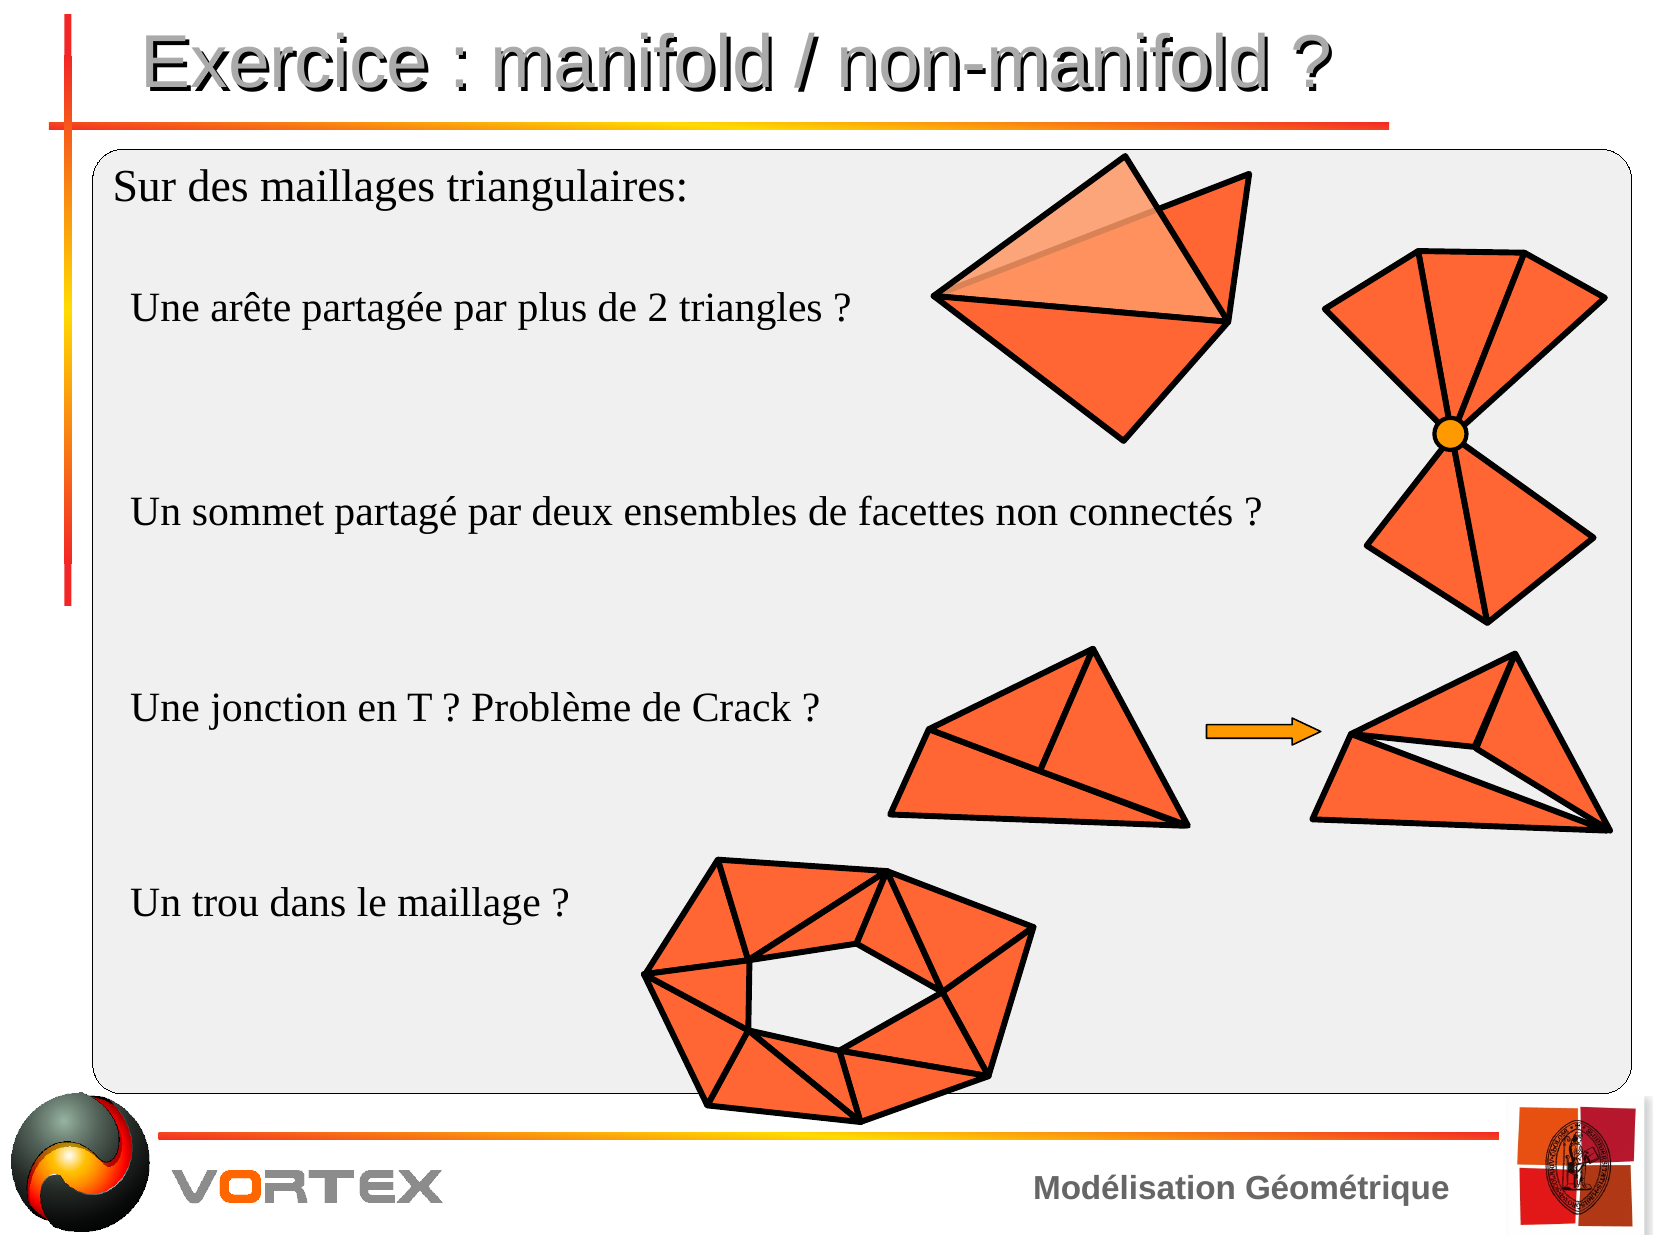

# Exercice : manifold / non-manifold ?
Sur des maillages triangulaires:
Une arête partagée par plus de 2 triangles ?
Un sommet partagé par deux ensembles de facettes non connectés ?
Une jonction en T ? Problème de Crack ?
Un trou dans le maillage ?